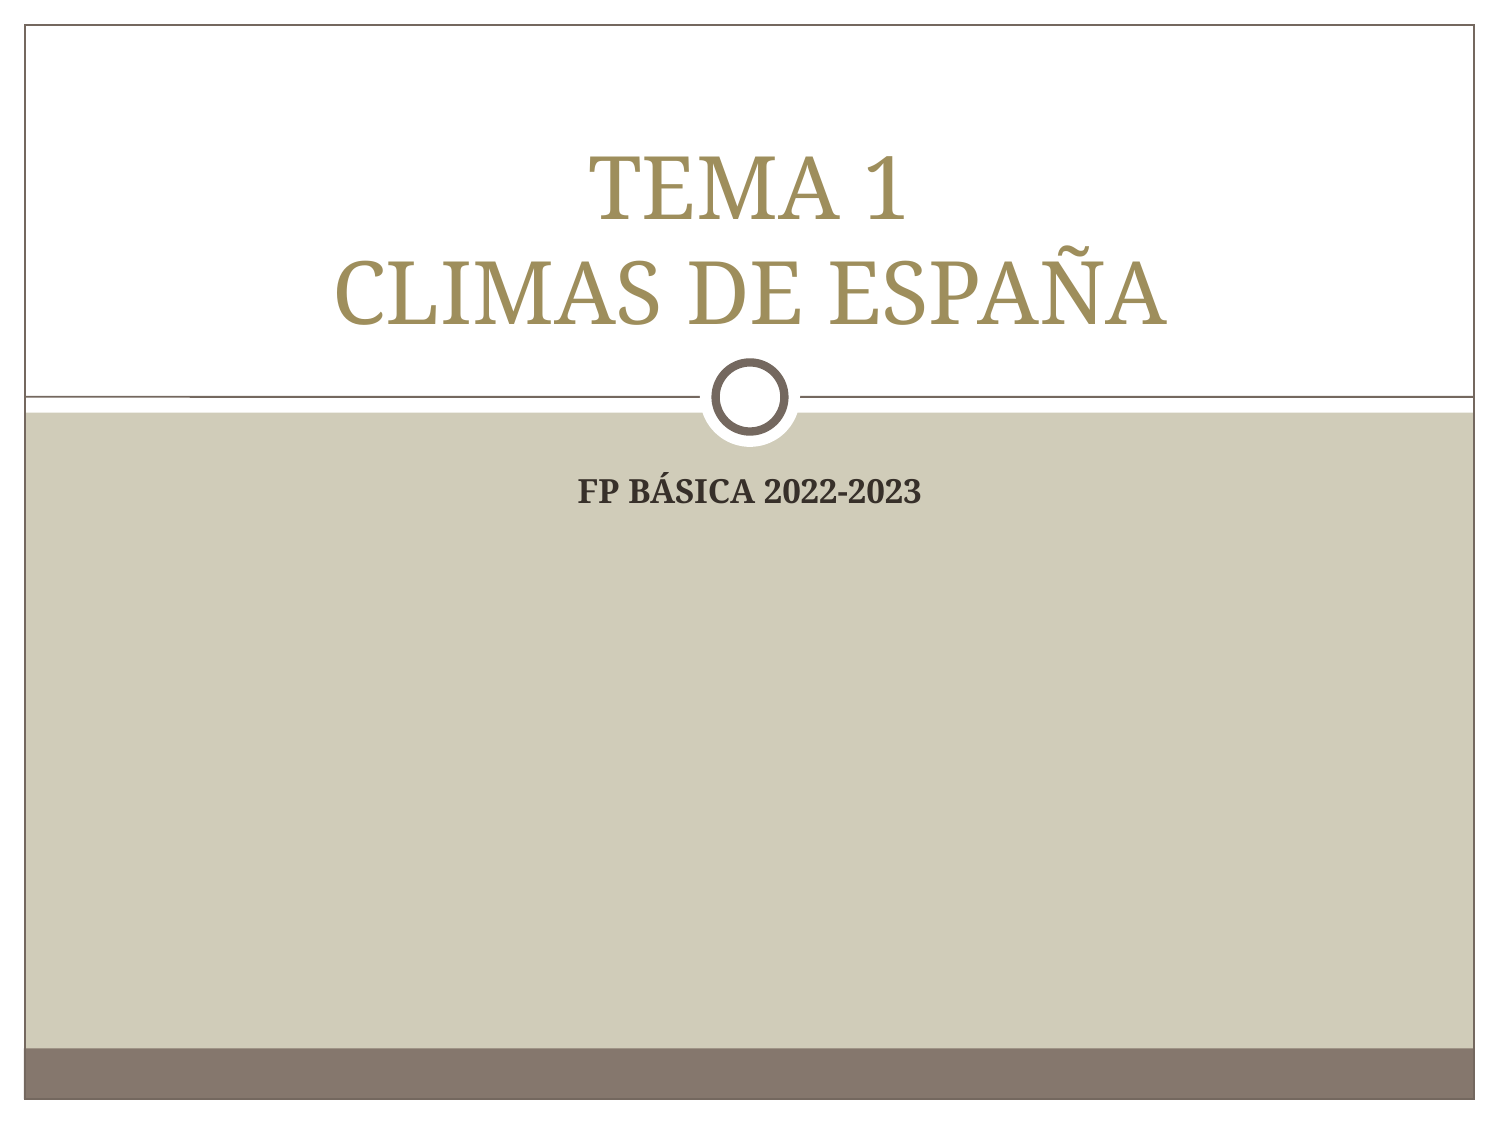

TEMA 1
CLIMAS DE ESPAÑA
# FP BÁSICA 2022-2023